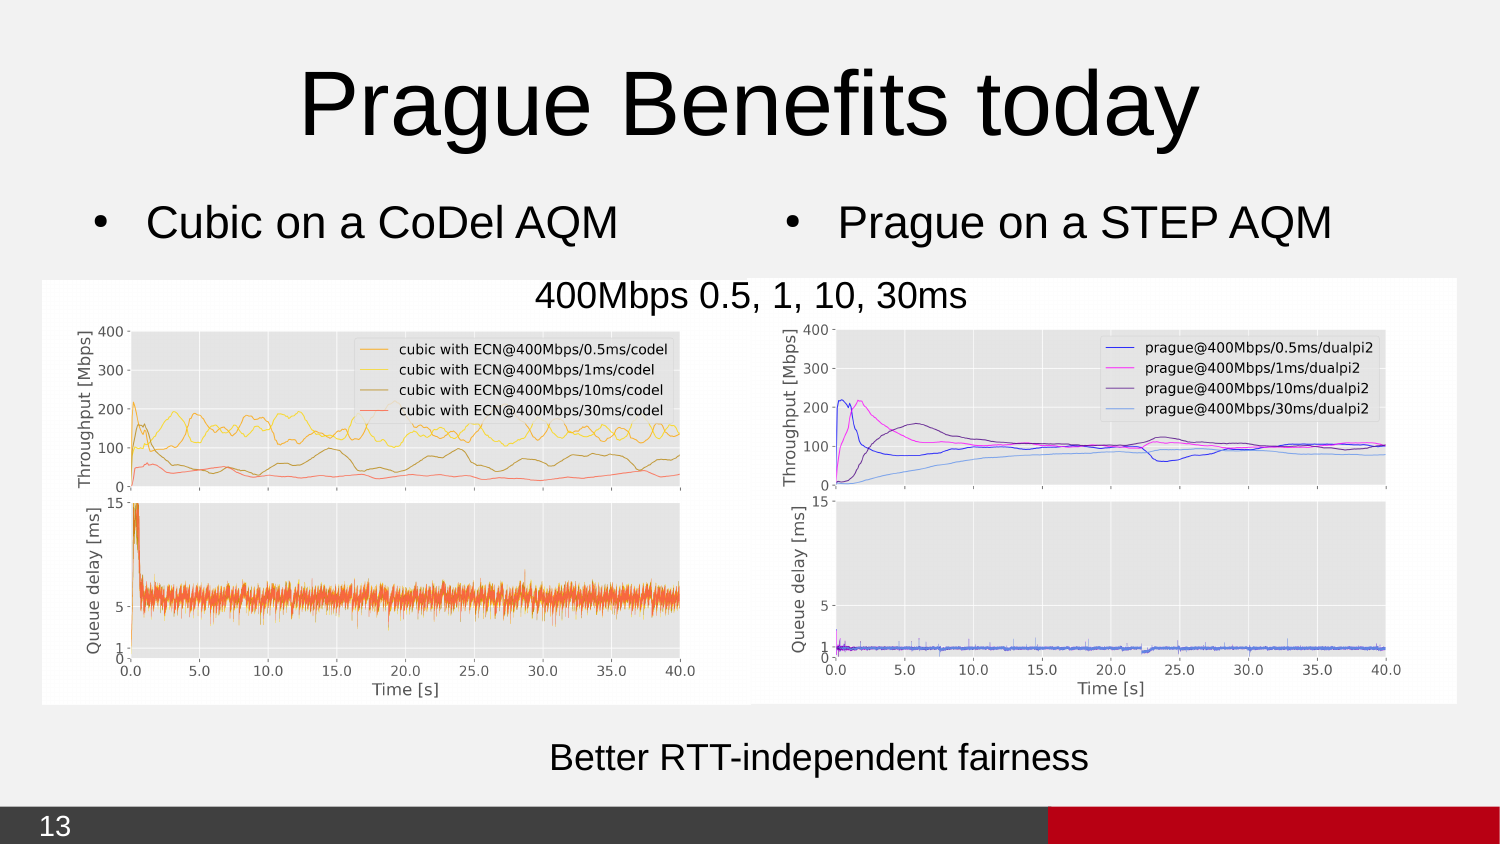

Prague Benefits today
# Cubic on a CoDel AQM
Prague on a STEP AQM
400Mbps 0.5, 1, 10, 30ms
Better RTT-independent fairness
13